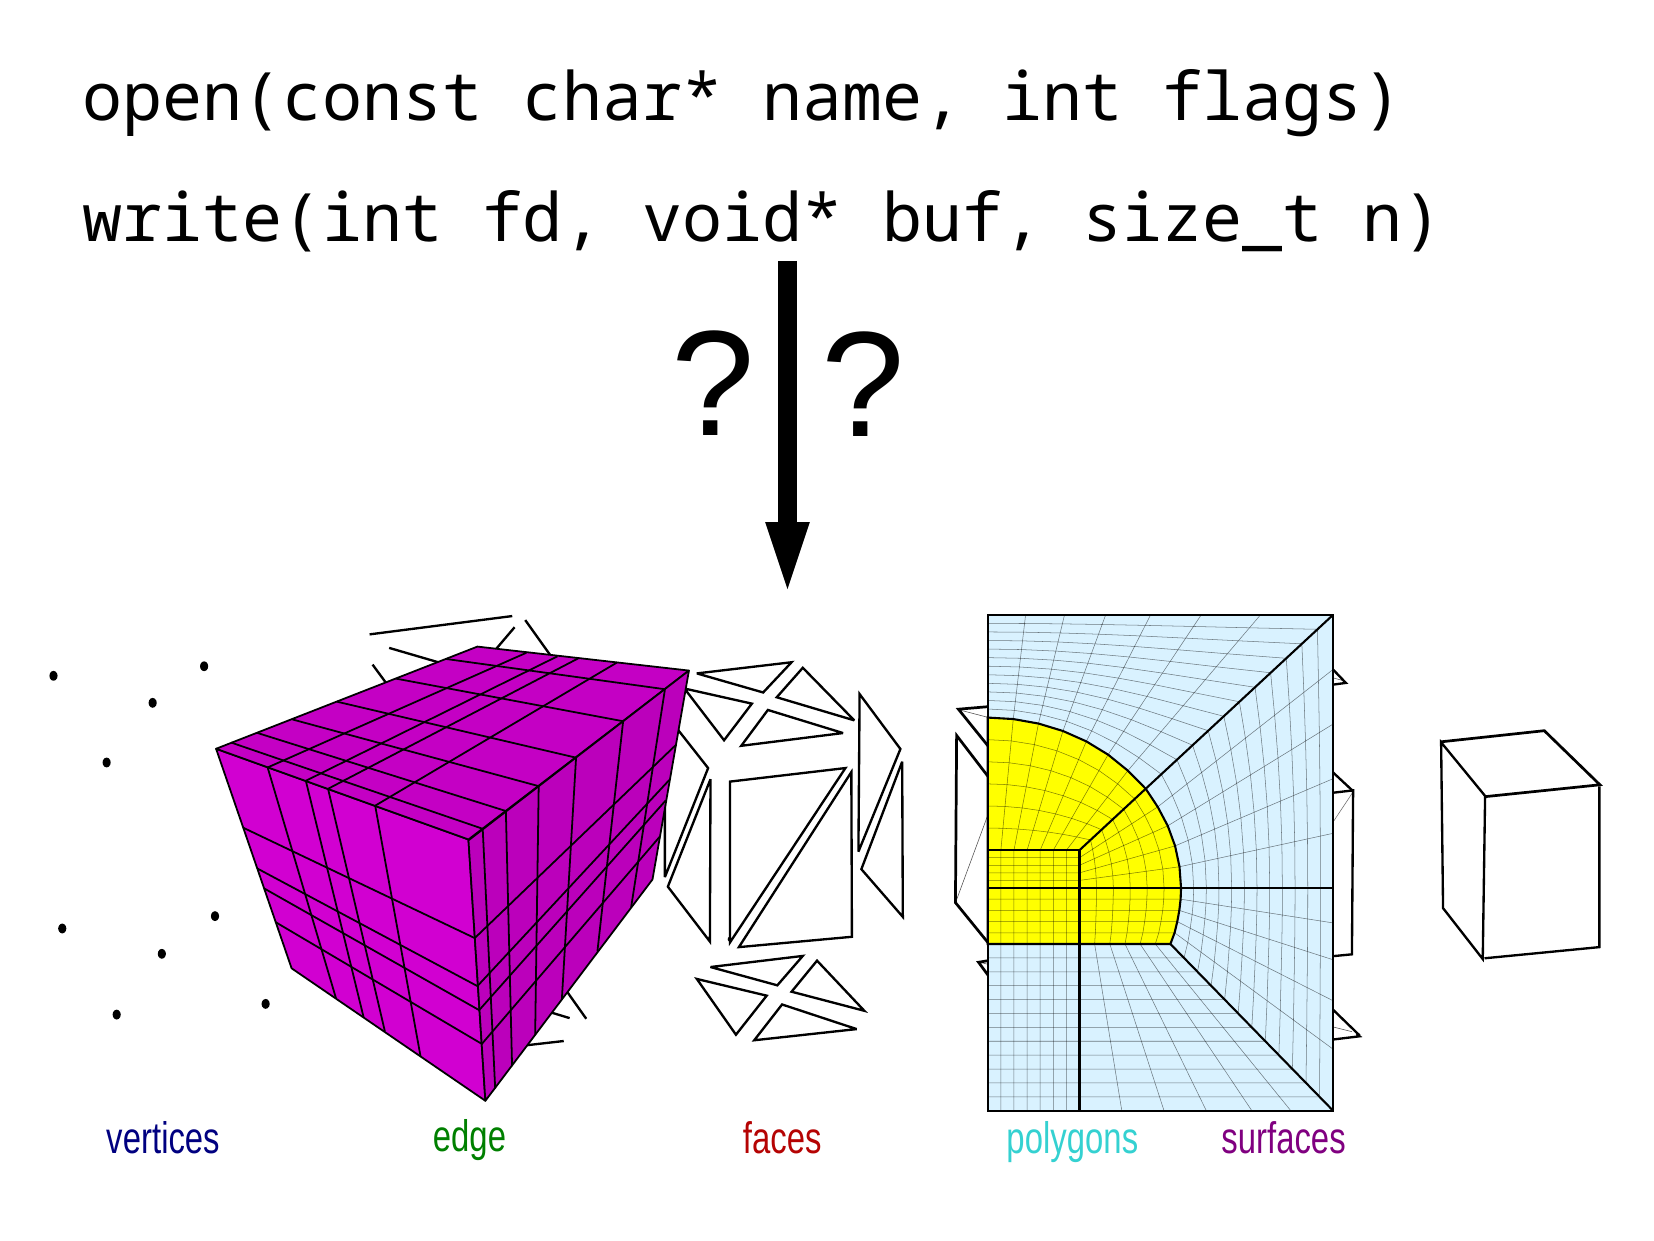

# open(const char* name, int flags)
write(int fd, void* buf, size_t n)
?
?